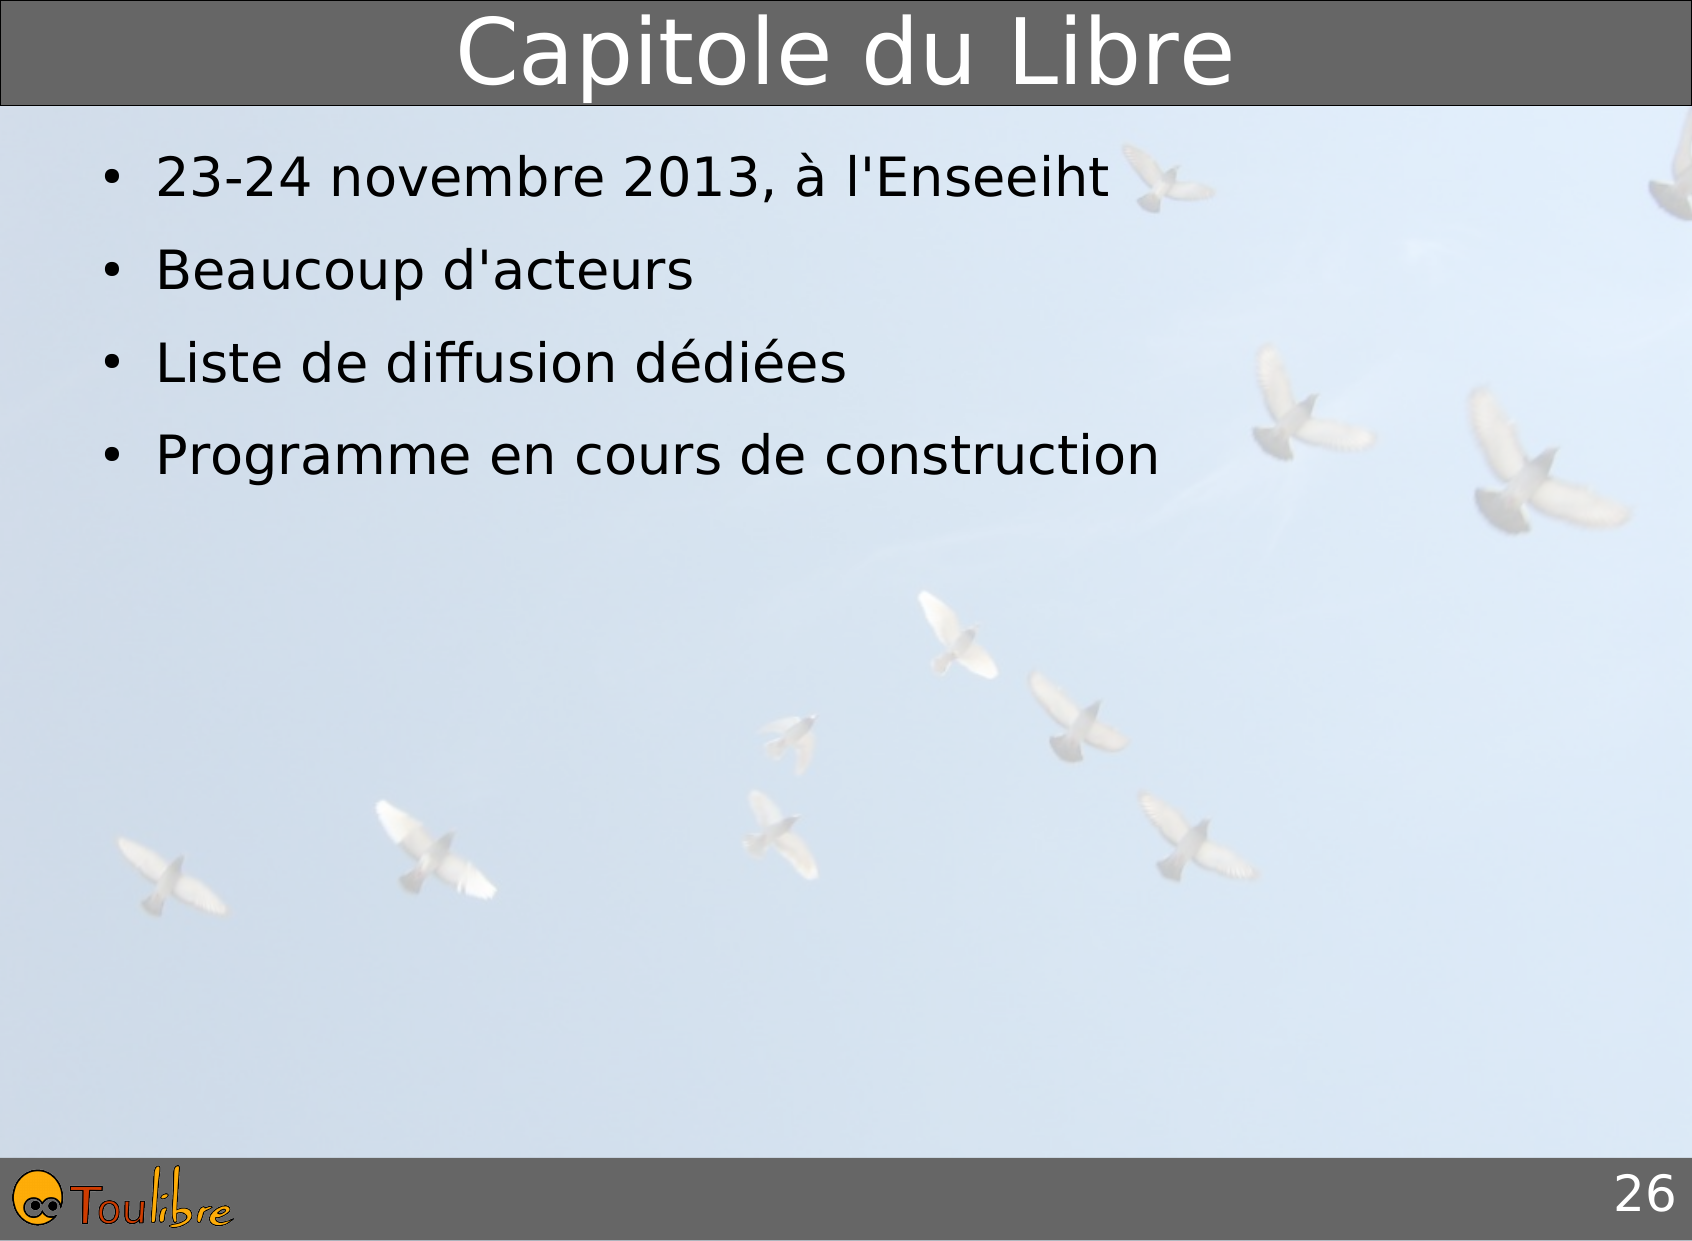

# Capitole du Libre
23-24 novembre 2013, à l'Enseeiht
Beaucoup d'acteurs
Liste de diffusion dédiées
Programme en cours de construction